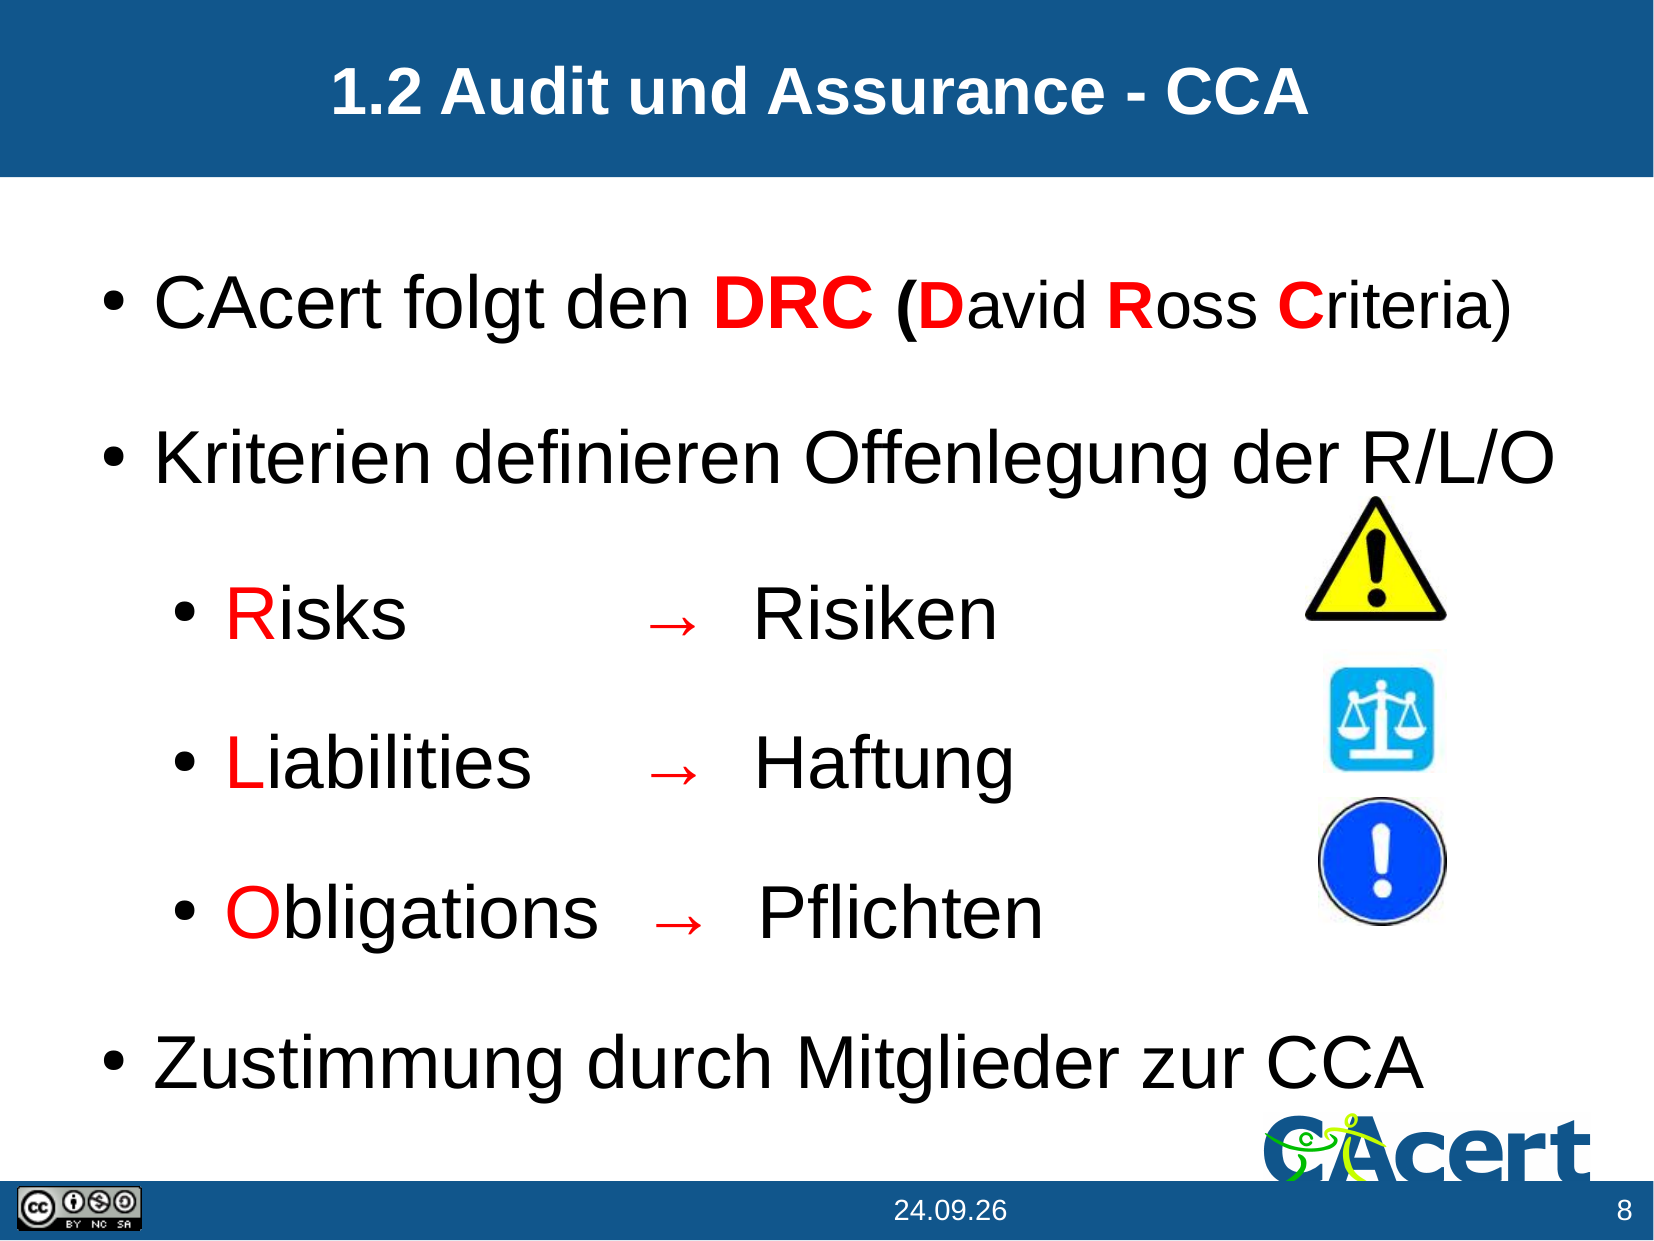

# 1.2 Audit und Assurance - CCA
CAcert folgt den DRC (David Ross Criteria)
Kriterien definieren Offenlegung der R/L/O
Risks → Risiken
Liabilities → Haftung
Obligations → Pflichten
Zustimmung durch Mitglieder zur CCA